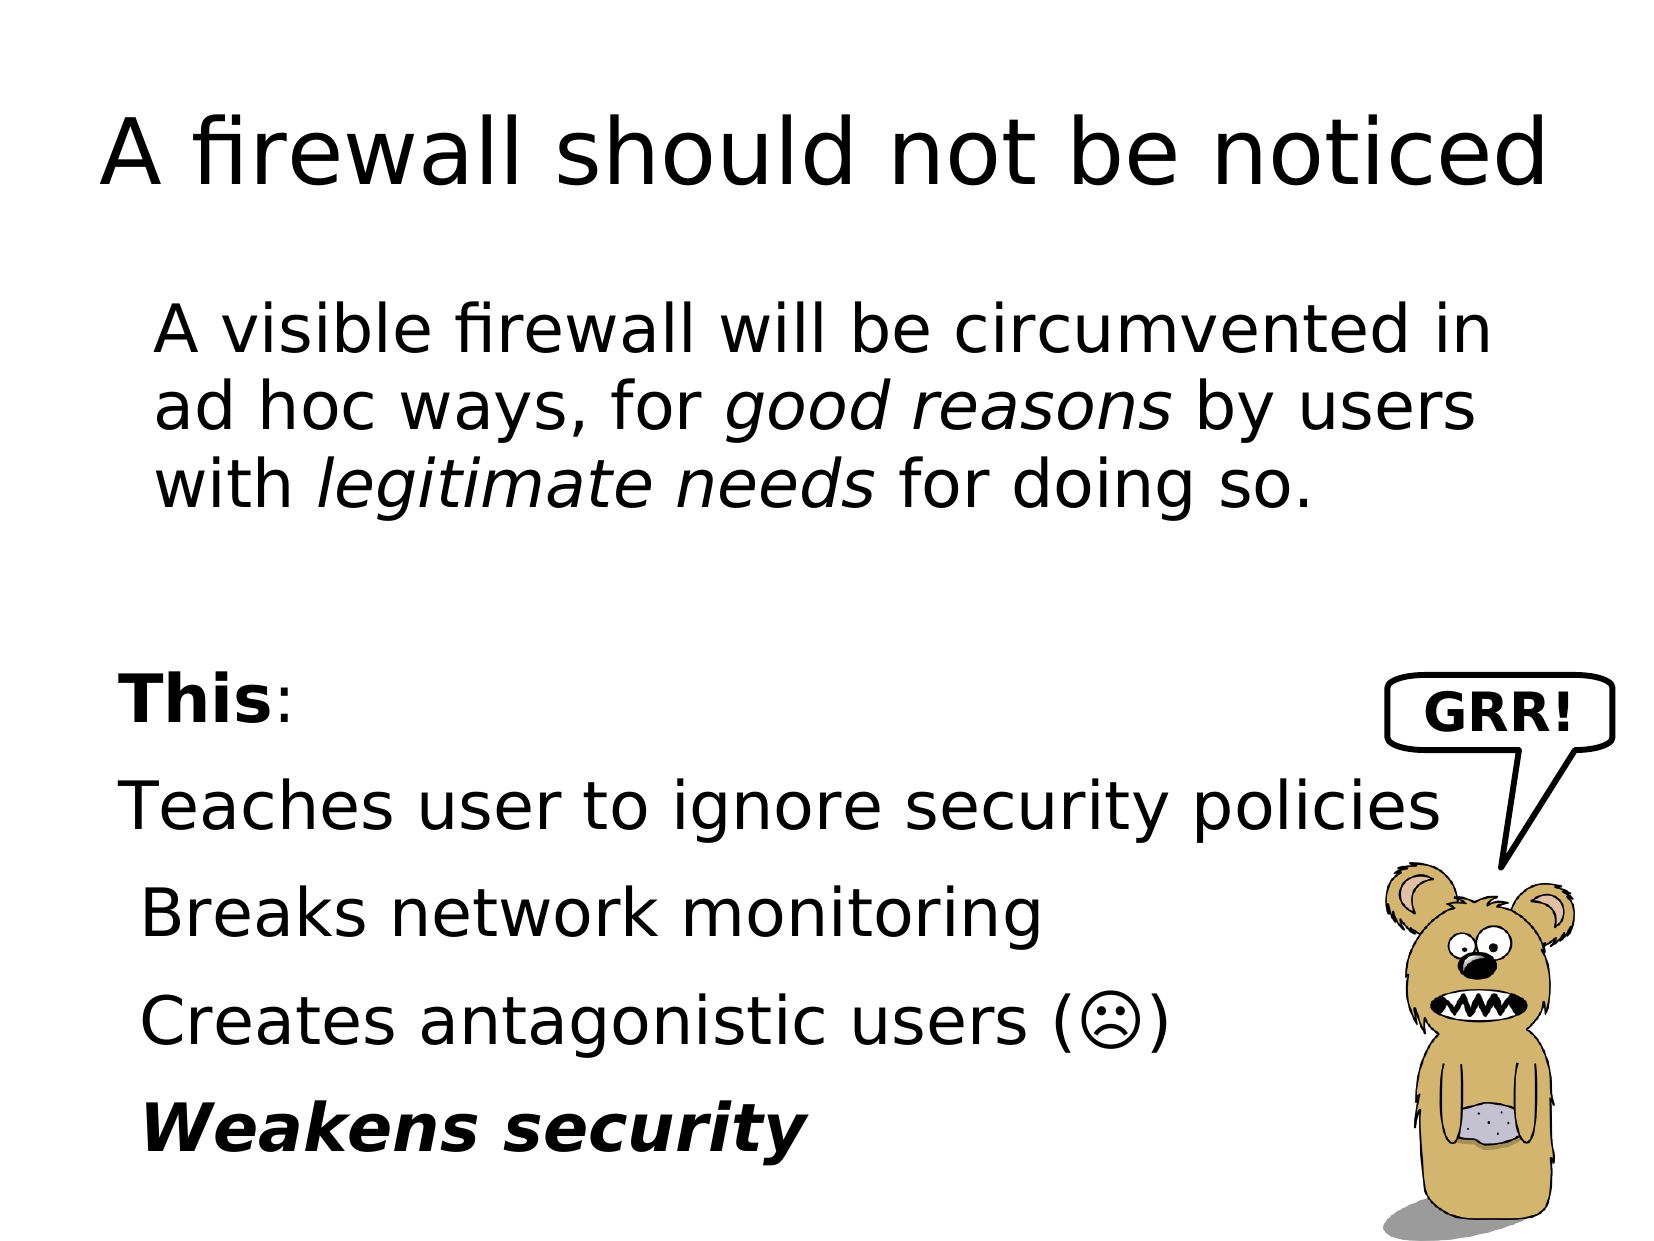

# A firewall should not be noticed
A visible firewall will be circumvented in ad hoc ways, for good reasons by users with legitimate needs for doing so.
This:
Teaches user to ignore security policies
 Breaks network monitoring
 Creates antagonistic users (☹‭)
 Weakens security
GRR!